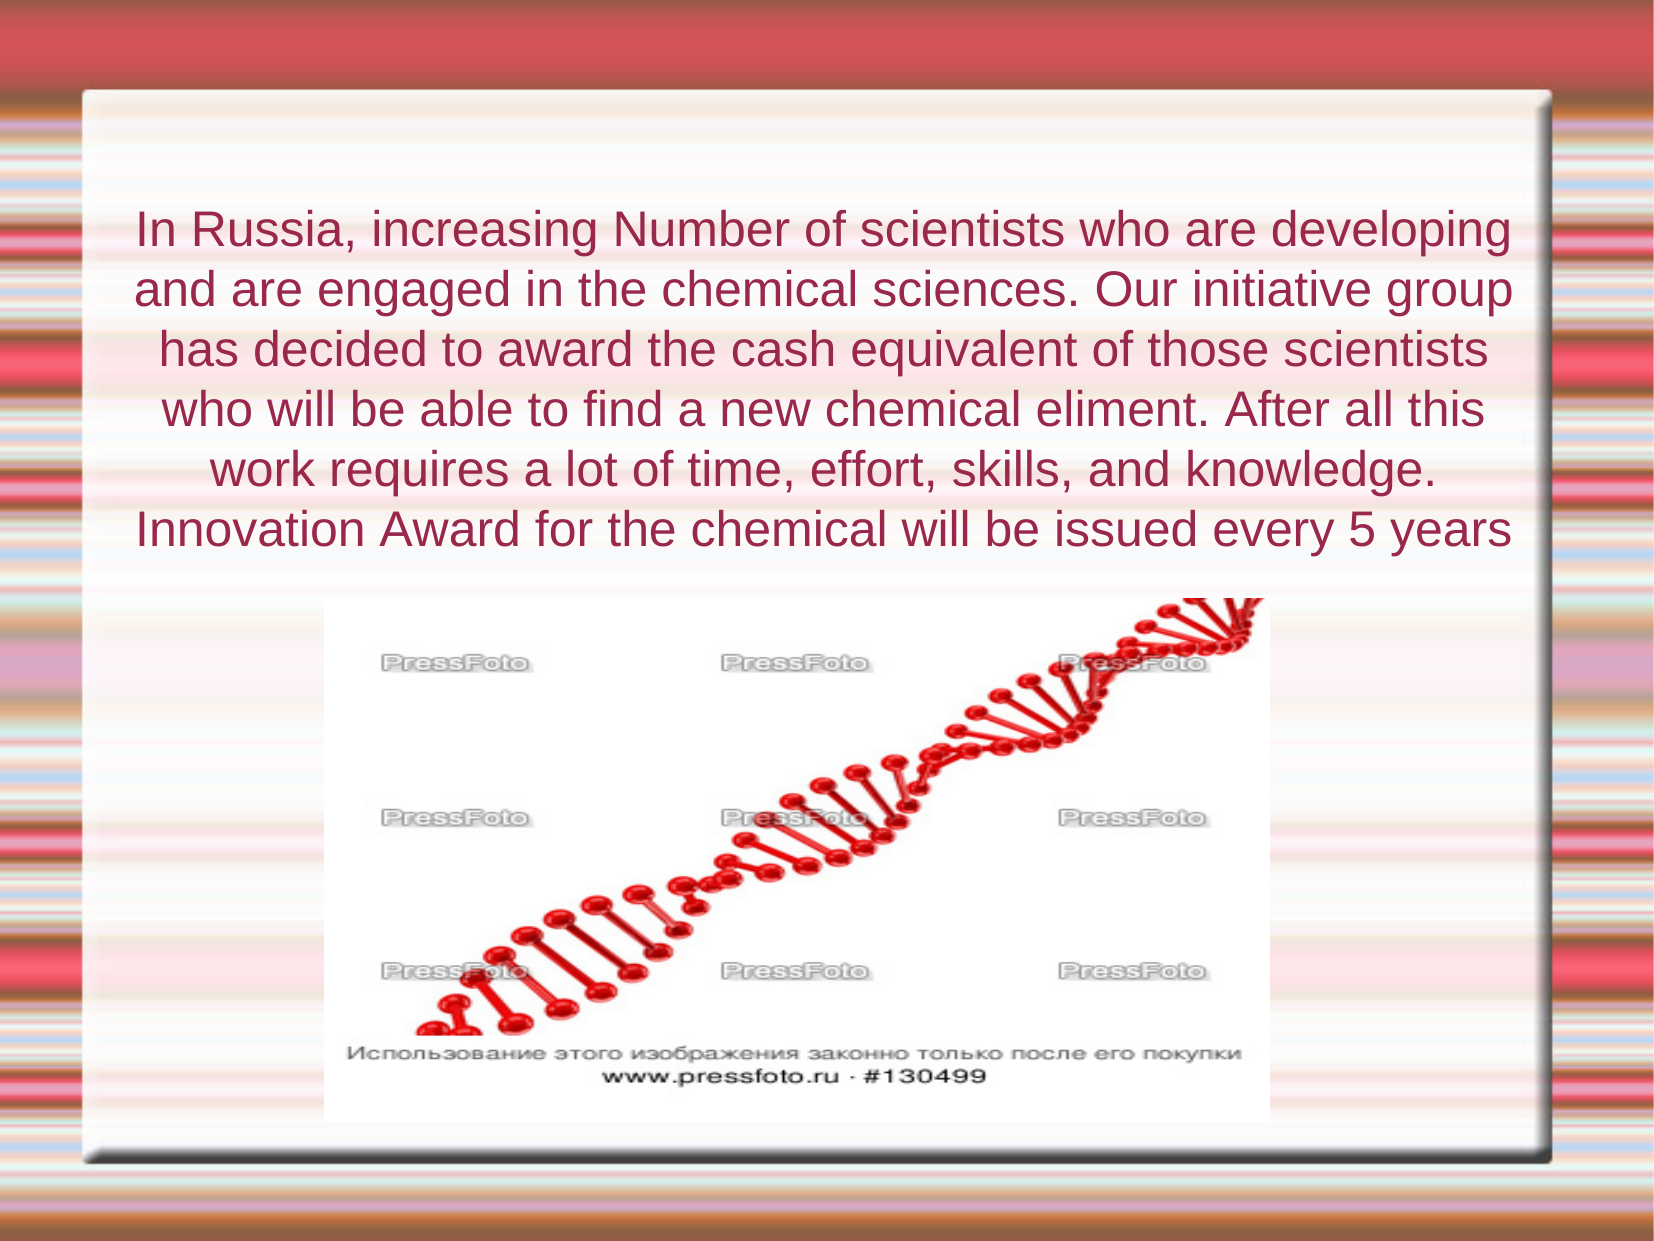

# In Russia, increasing Number of scientists who are developing and are engaged in the chemical sciences. Our initiative group has decided to award the cash equivalent of those scientists who will be able to find a new chemical eliment. After all this work requires a lot of time, effort, skills, and knowledge.
Innovation Award for the chemical will be issued every 5 years